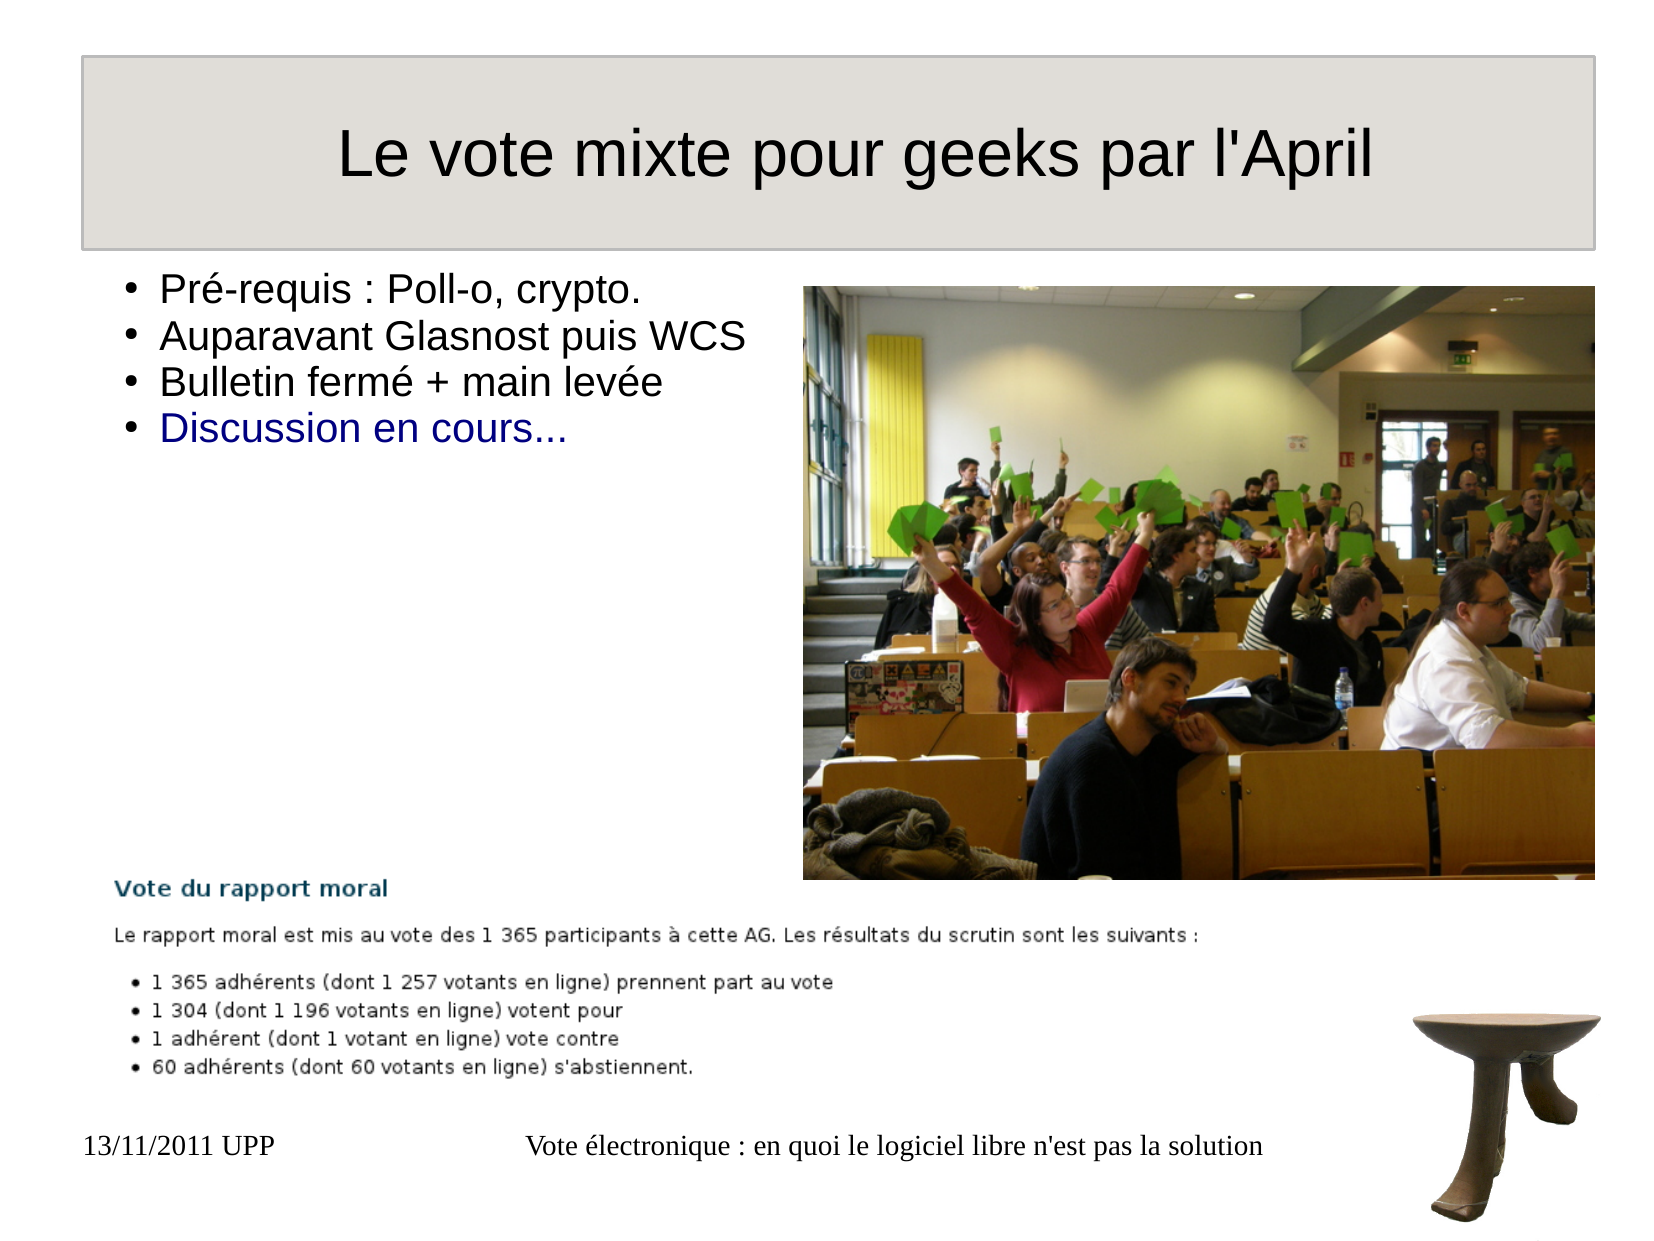

# Le vote mixte pour geeks par l'April
Pré-requis : Poll-o, crypto.
Auparavant Glasnost puis WCS
Bulletin fermé + main levée
Discussion en cours...